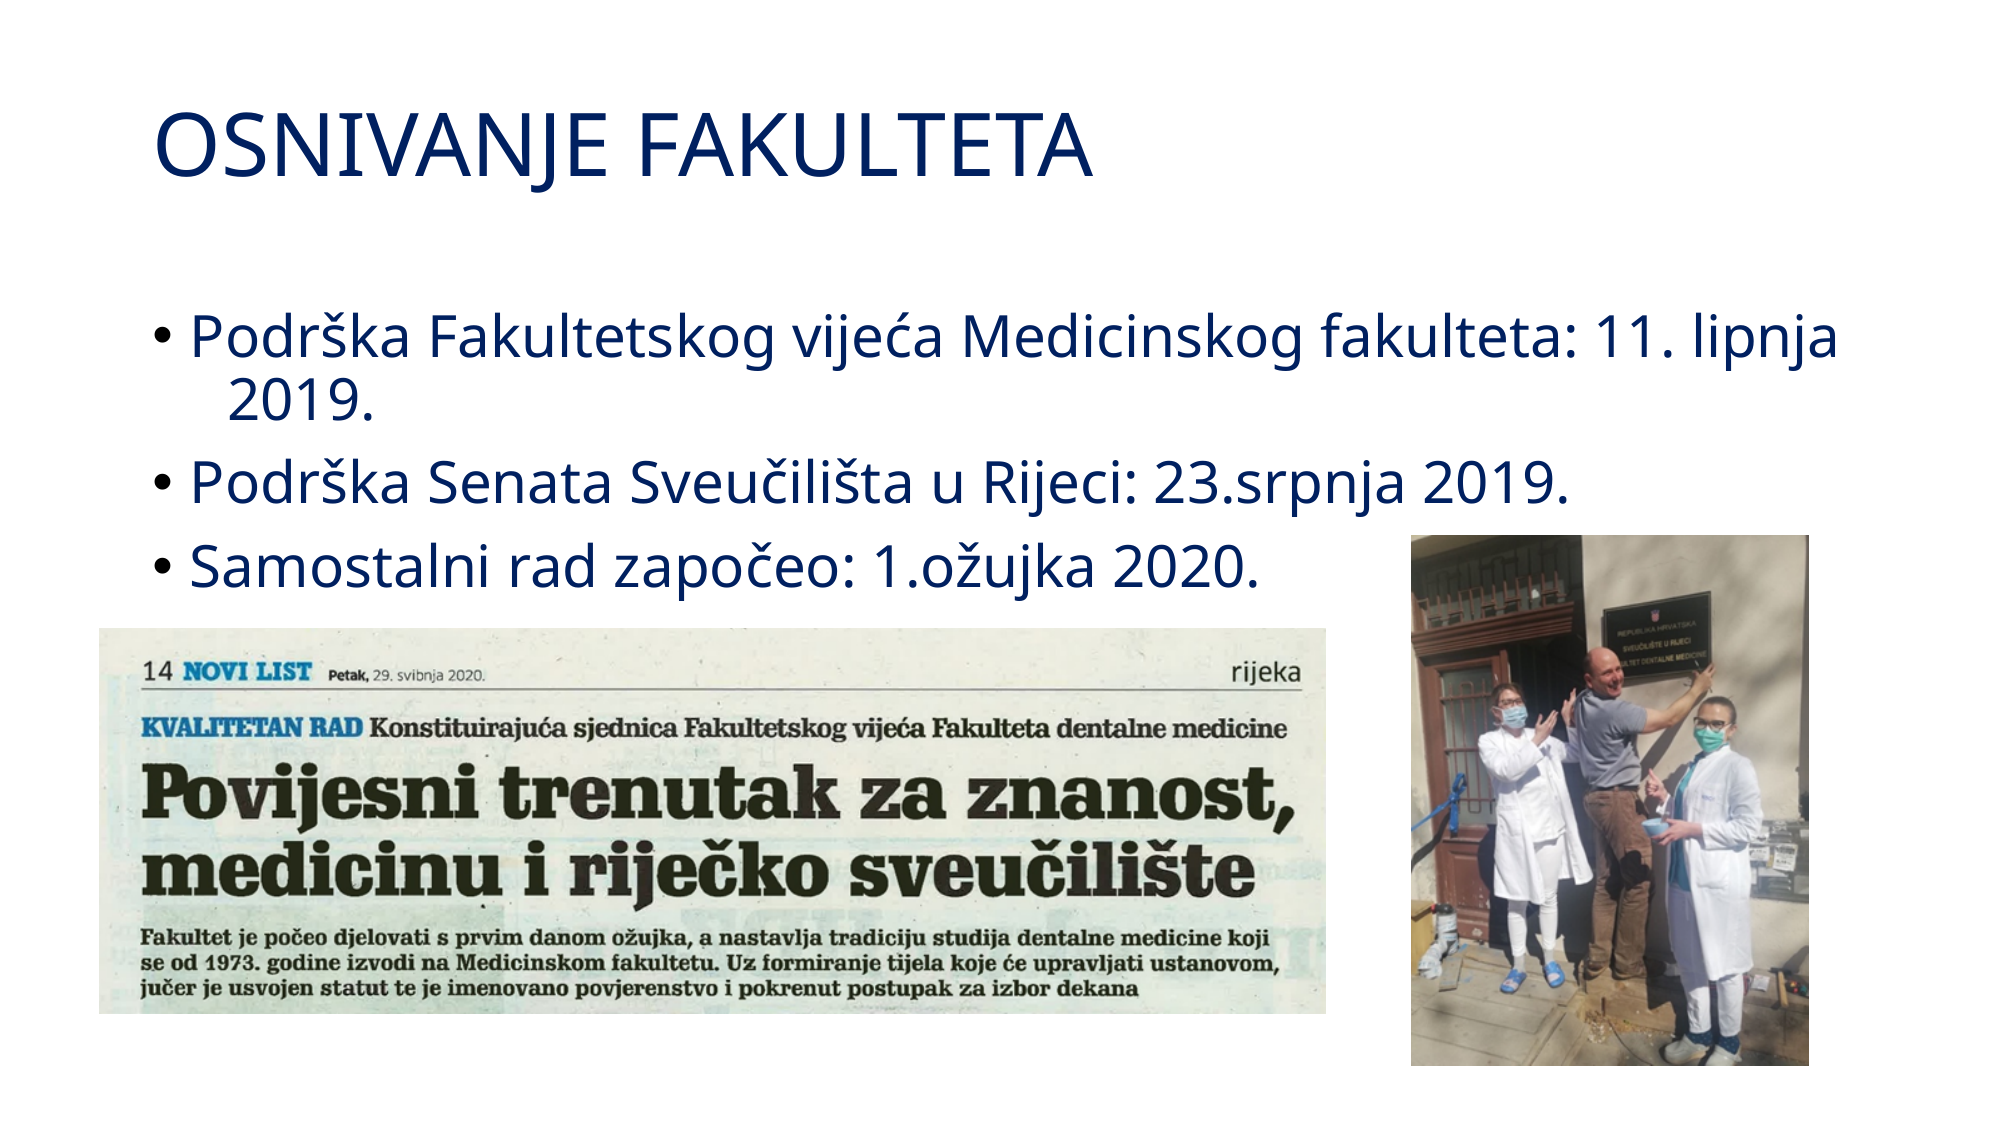

# OSNIVANJE FAKULTETA
Podrška Fakultetskog vijeća Medicinskog fakulteta: 11. lipnja 2019.
Podrška Senata Sveučilišta u Rijeci: 23.srpnja 2019.
Samostalni rad započeo: 1.ožujka 2020.